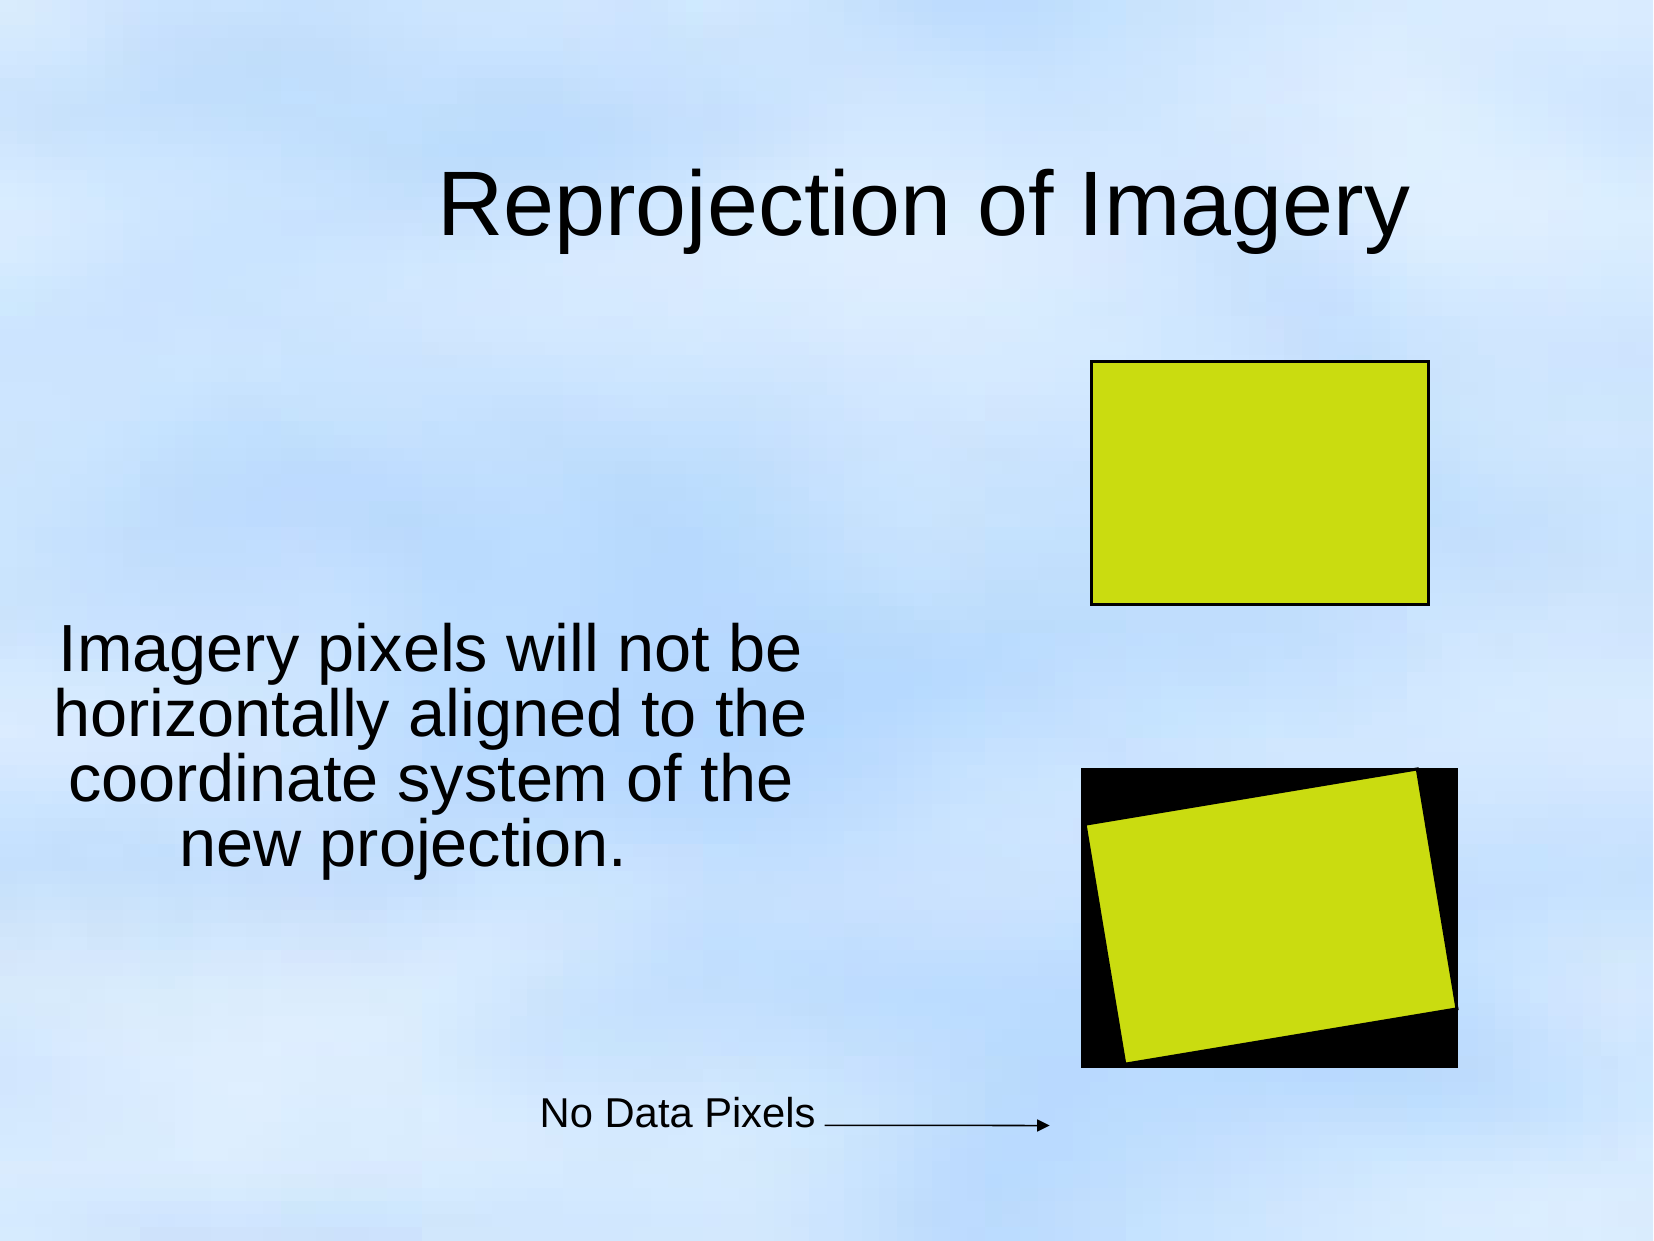

# Reprojection of Imagery
Imagery pixels will not be horizontally aligned to the coordinate system of the new projection.
No Data Pixels